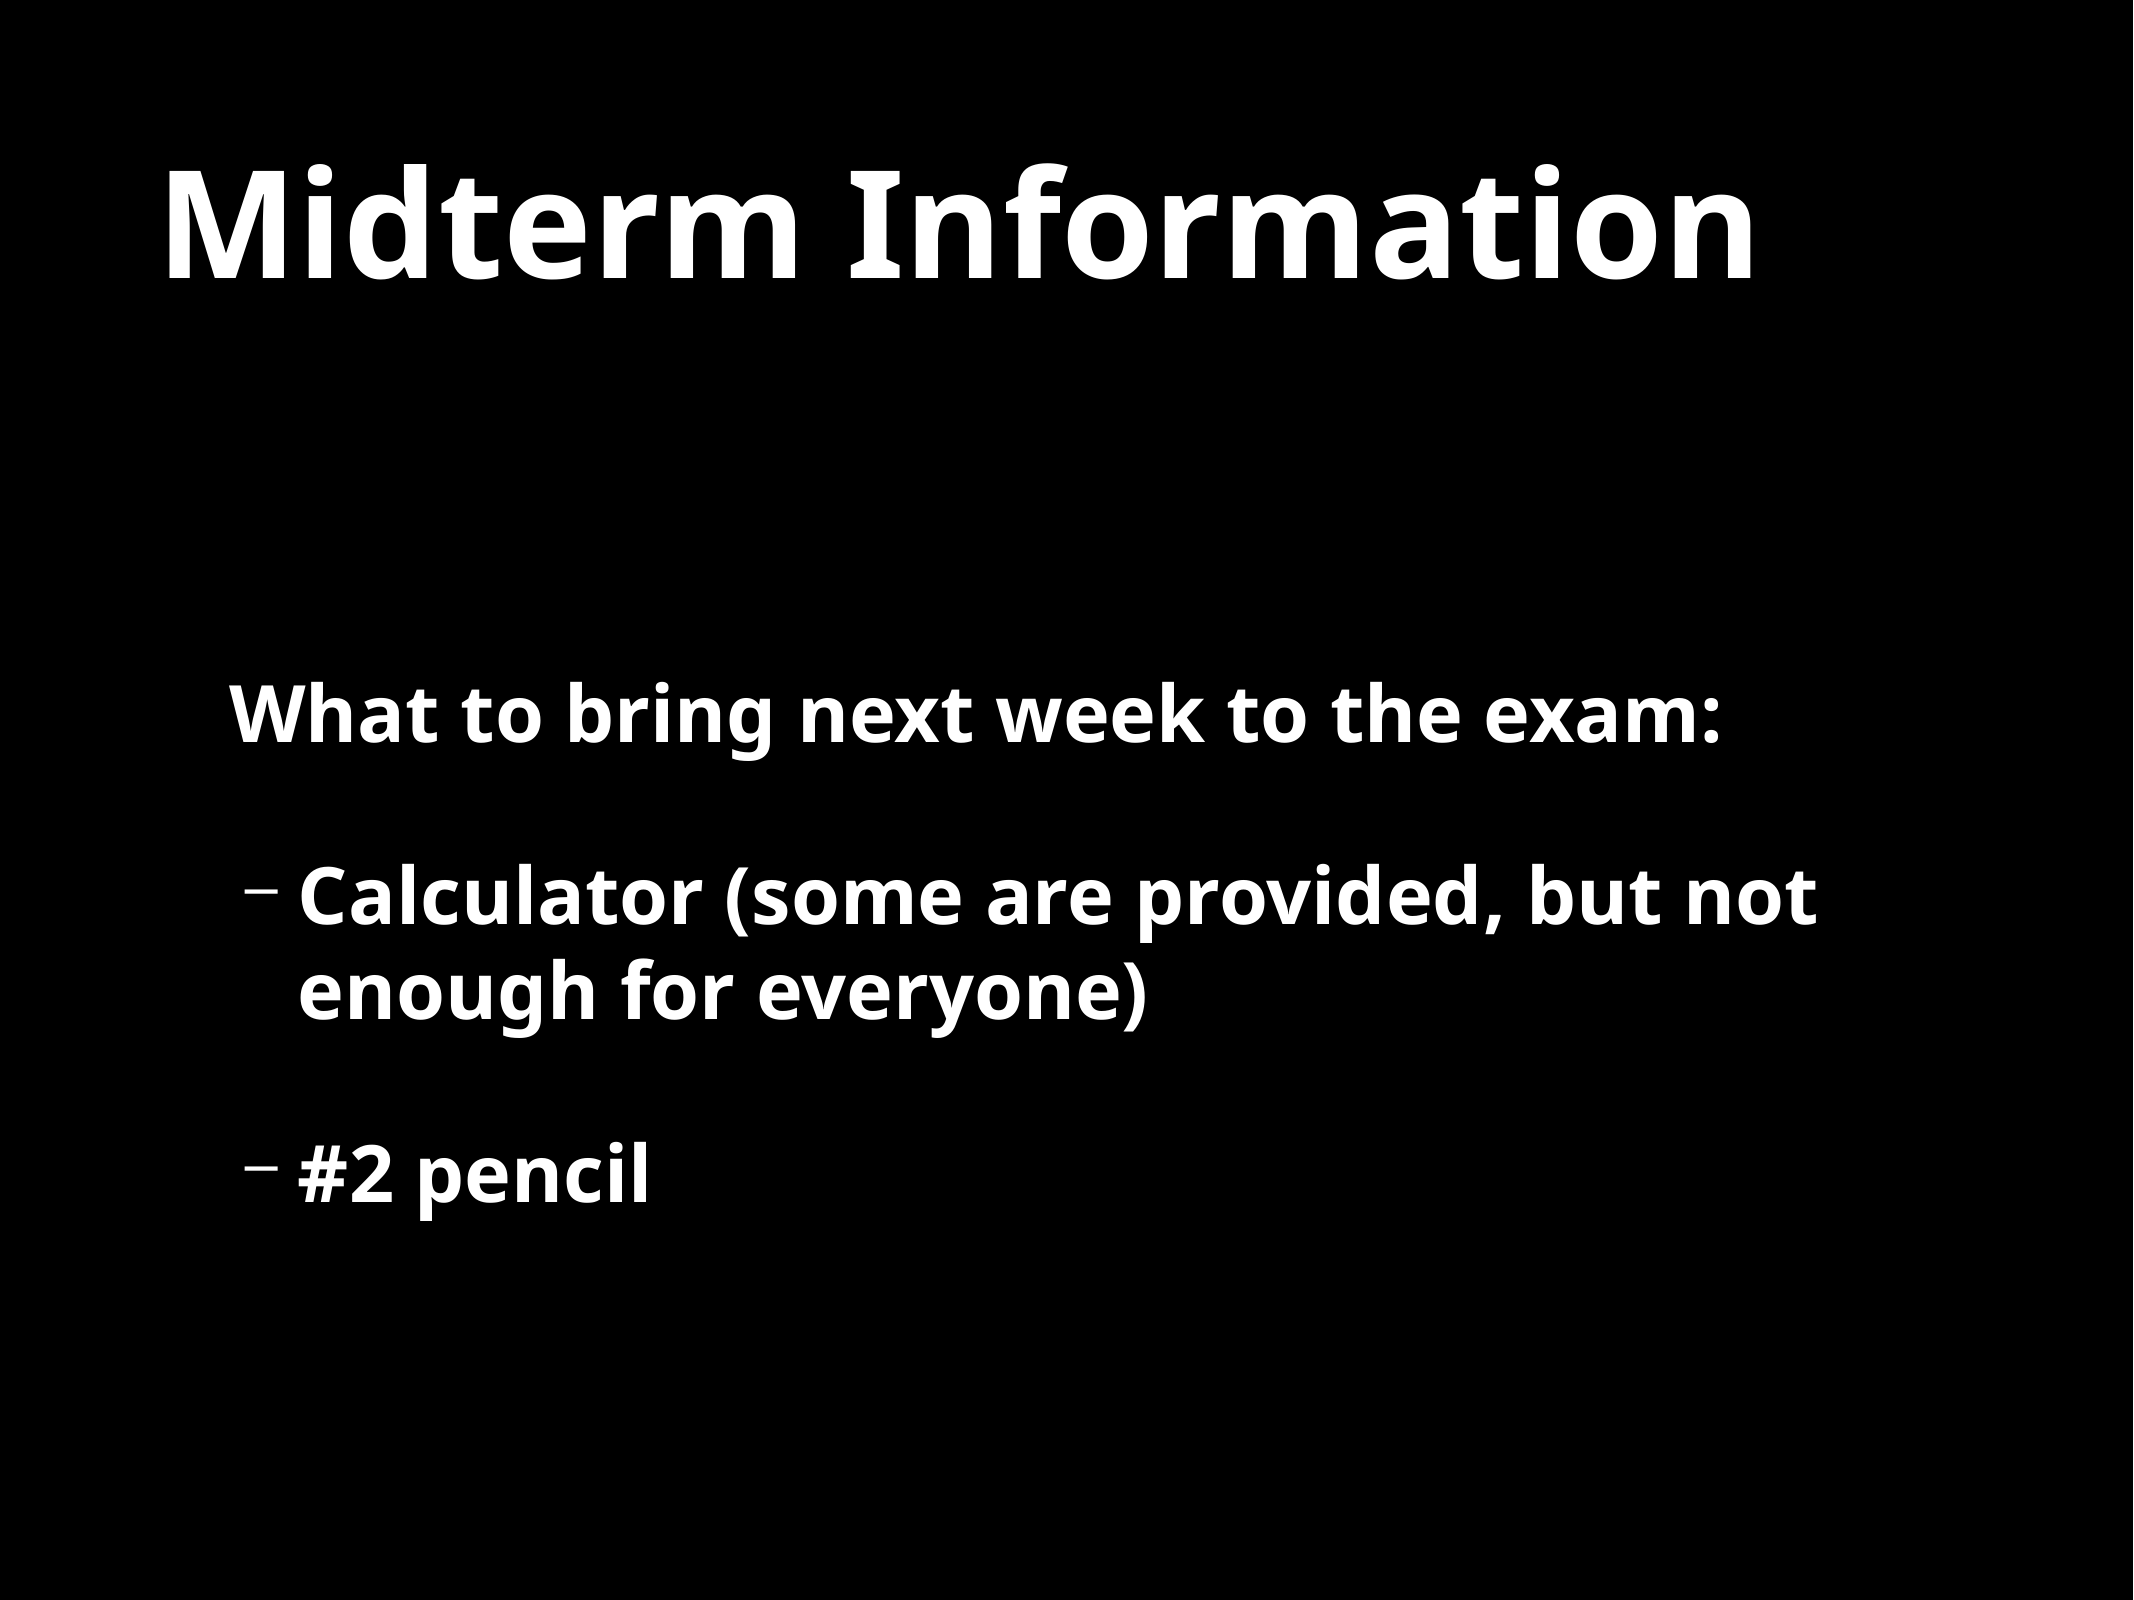

# Midterm Information
What to bring next week to the exam:
Calculator (some are provided, but not enough for everyone)
#2 pencil